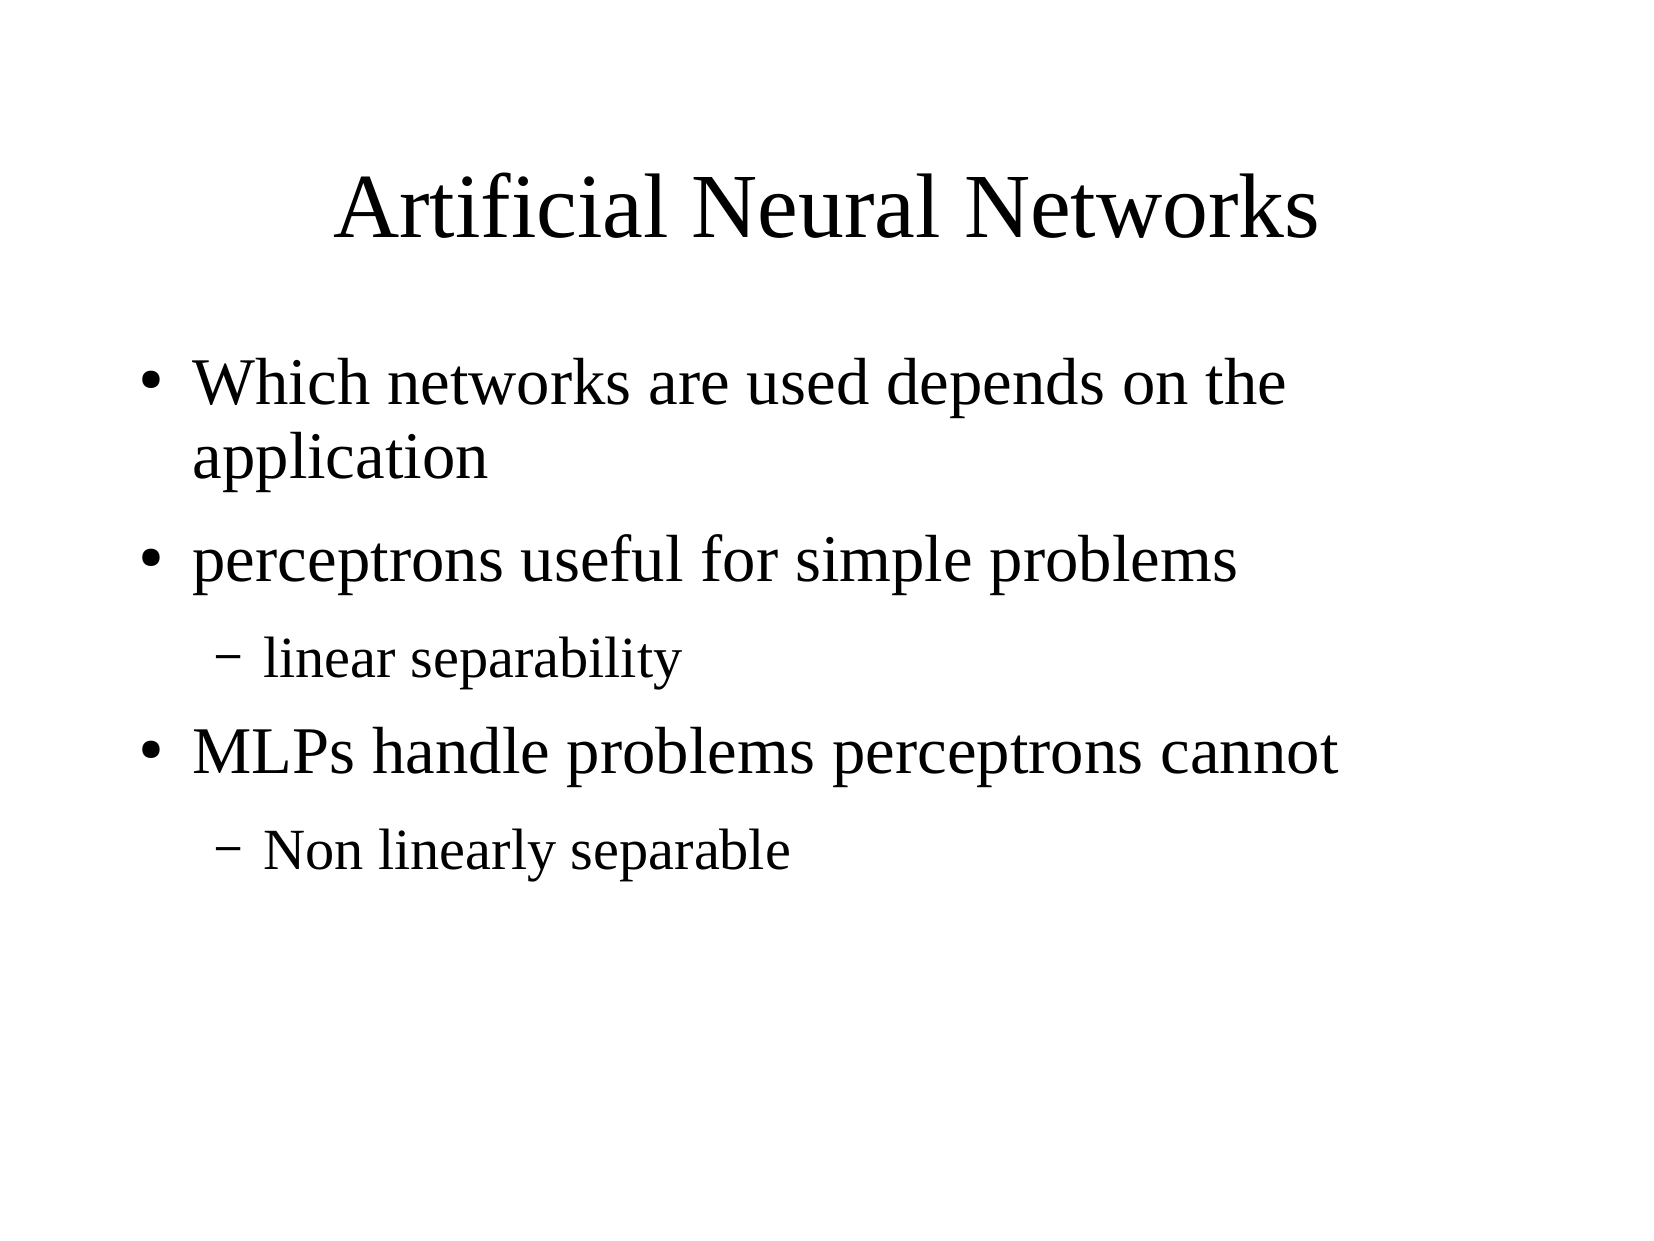

# Artificial Neural Networks
Which networks are used depends on the application
perceptrons useful for simple problems
linear separability
MLPs handle problems perceptrons cannot
Non linearly separable